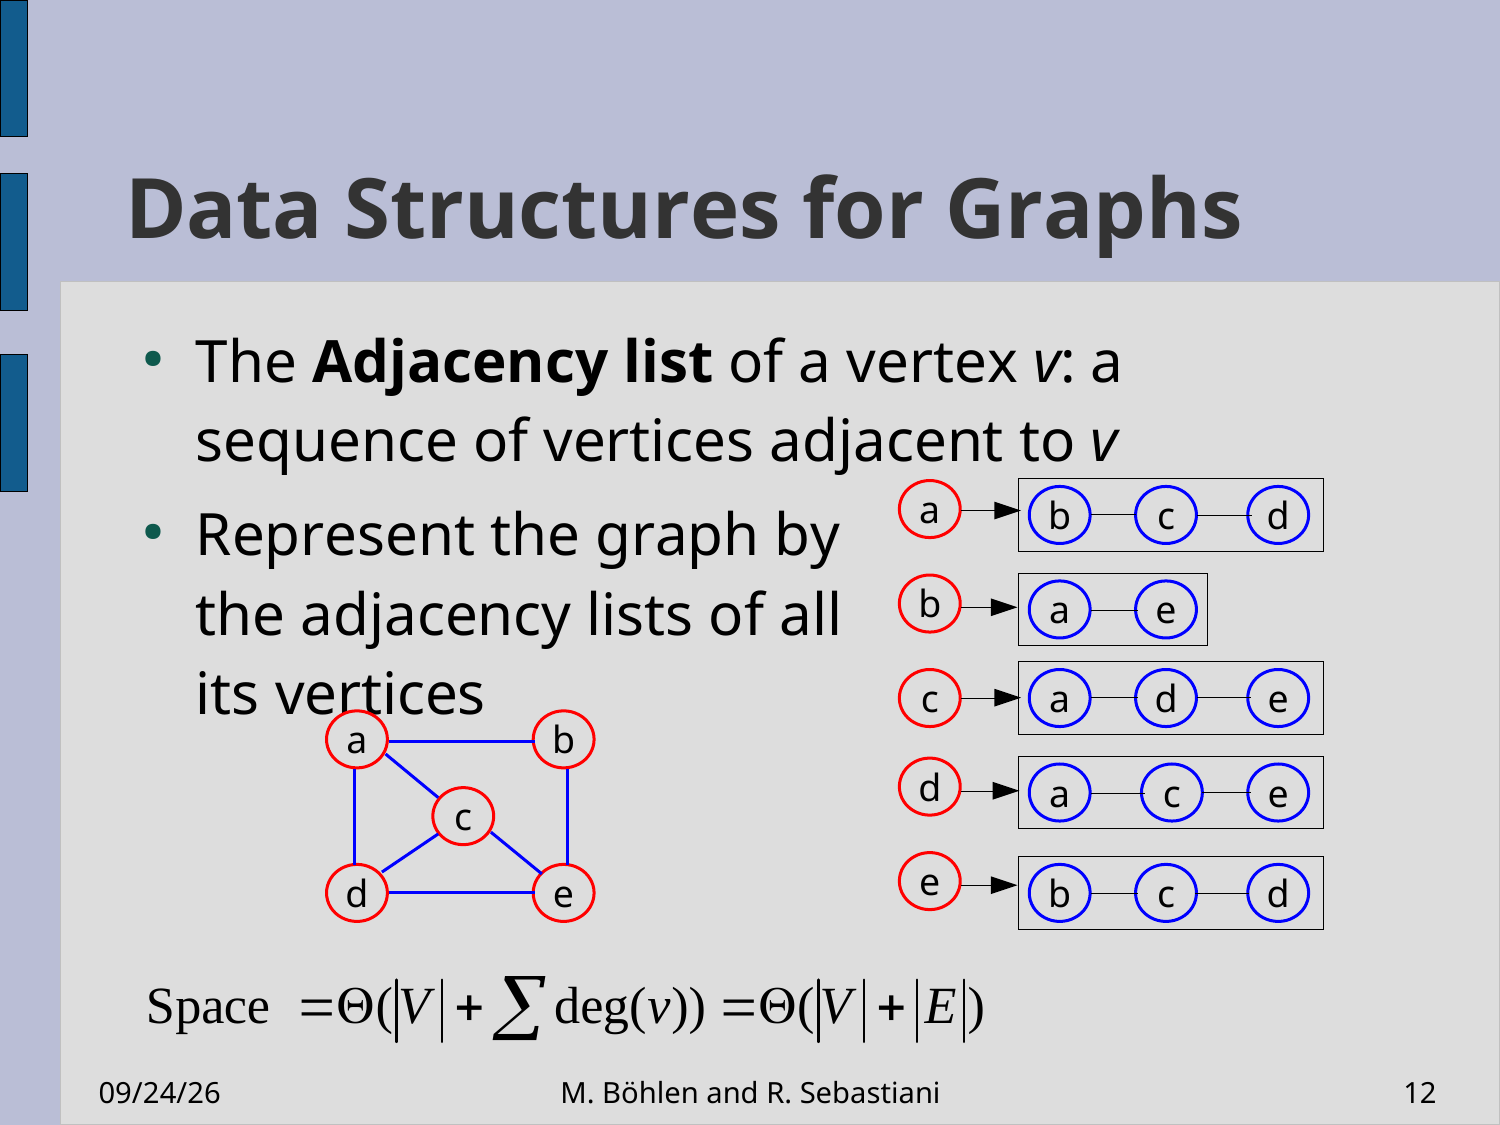

# Data Structures for Graphs
The Adjacency list of a vertex v: a sequence of vertices adjacent to v
Represent the graph by
the adjacency lists of all
its vertices
a
b
c
d
b
a
e
c
a
d
e
a
b
d
a
c
e
c
e
d
e
b
c
d
M. Böhlen and R. Sebastiani
12